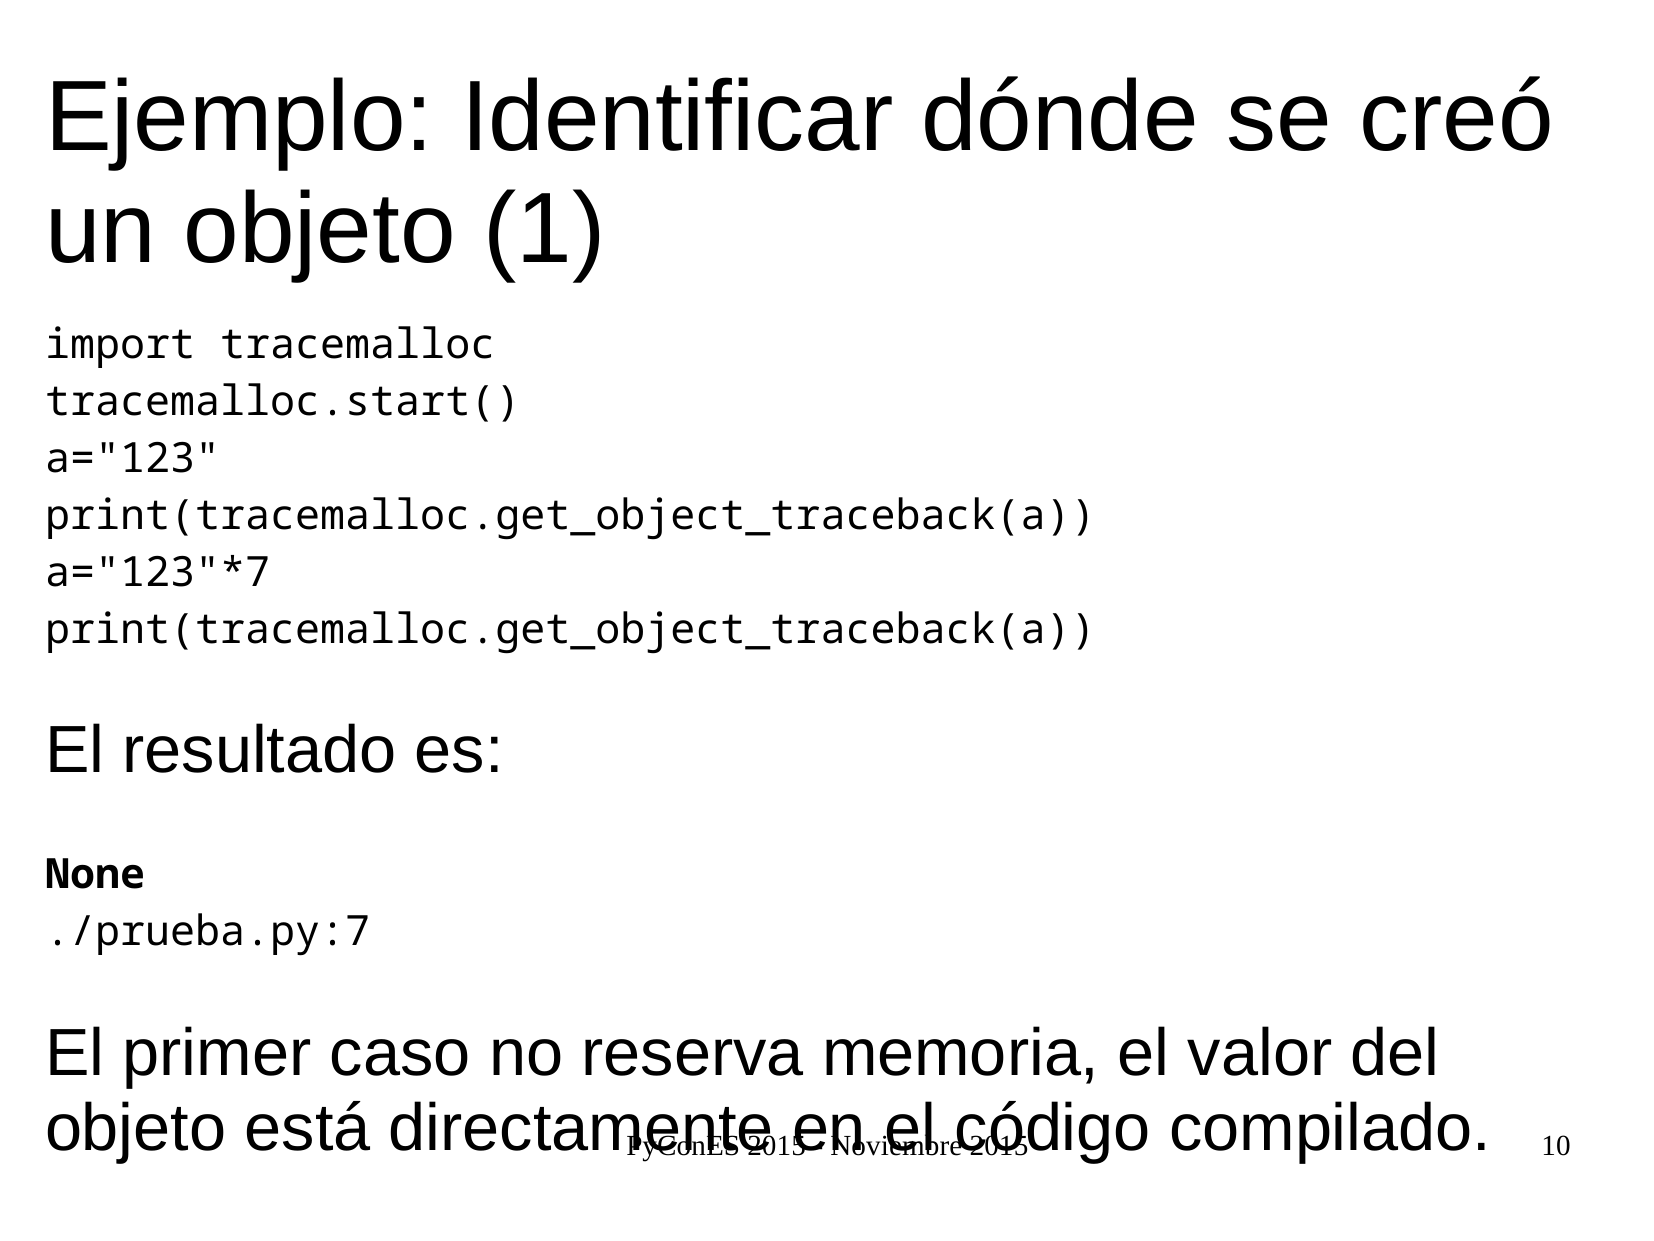

# Ejemplo: Identificar dónde se creó un objeto (1)
import tracemalloc
tracemalloc.start()
a="123"
print(tracemalloc.get_object_traceback(a))
a="123"*7
print(tracemalloc.get_object_traceback(a))
El resultado es:
None
./prueba.py:7
El primer caso no reserva memoria, el valor del objeto está directamente en el código compilado.
PyConES 2015 - Noviembre 2015
10